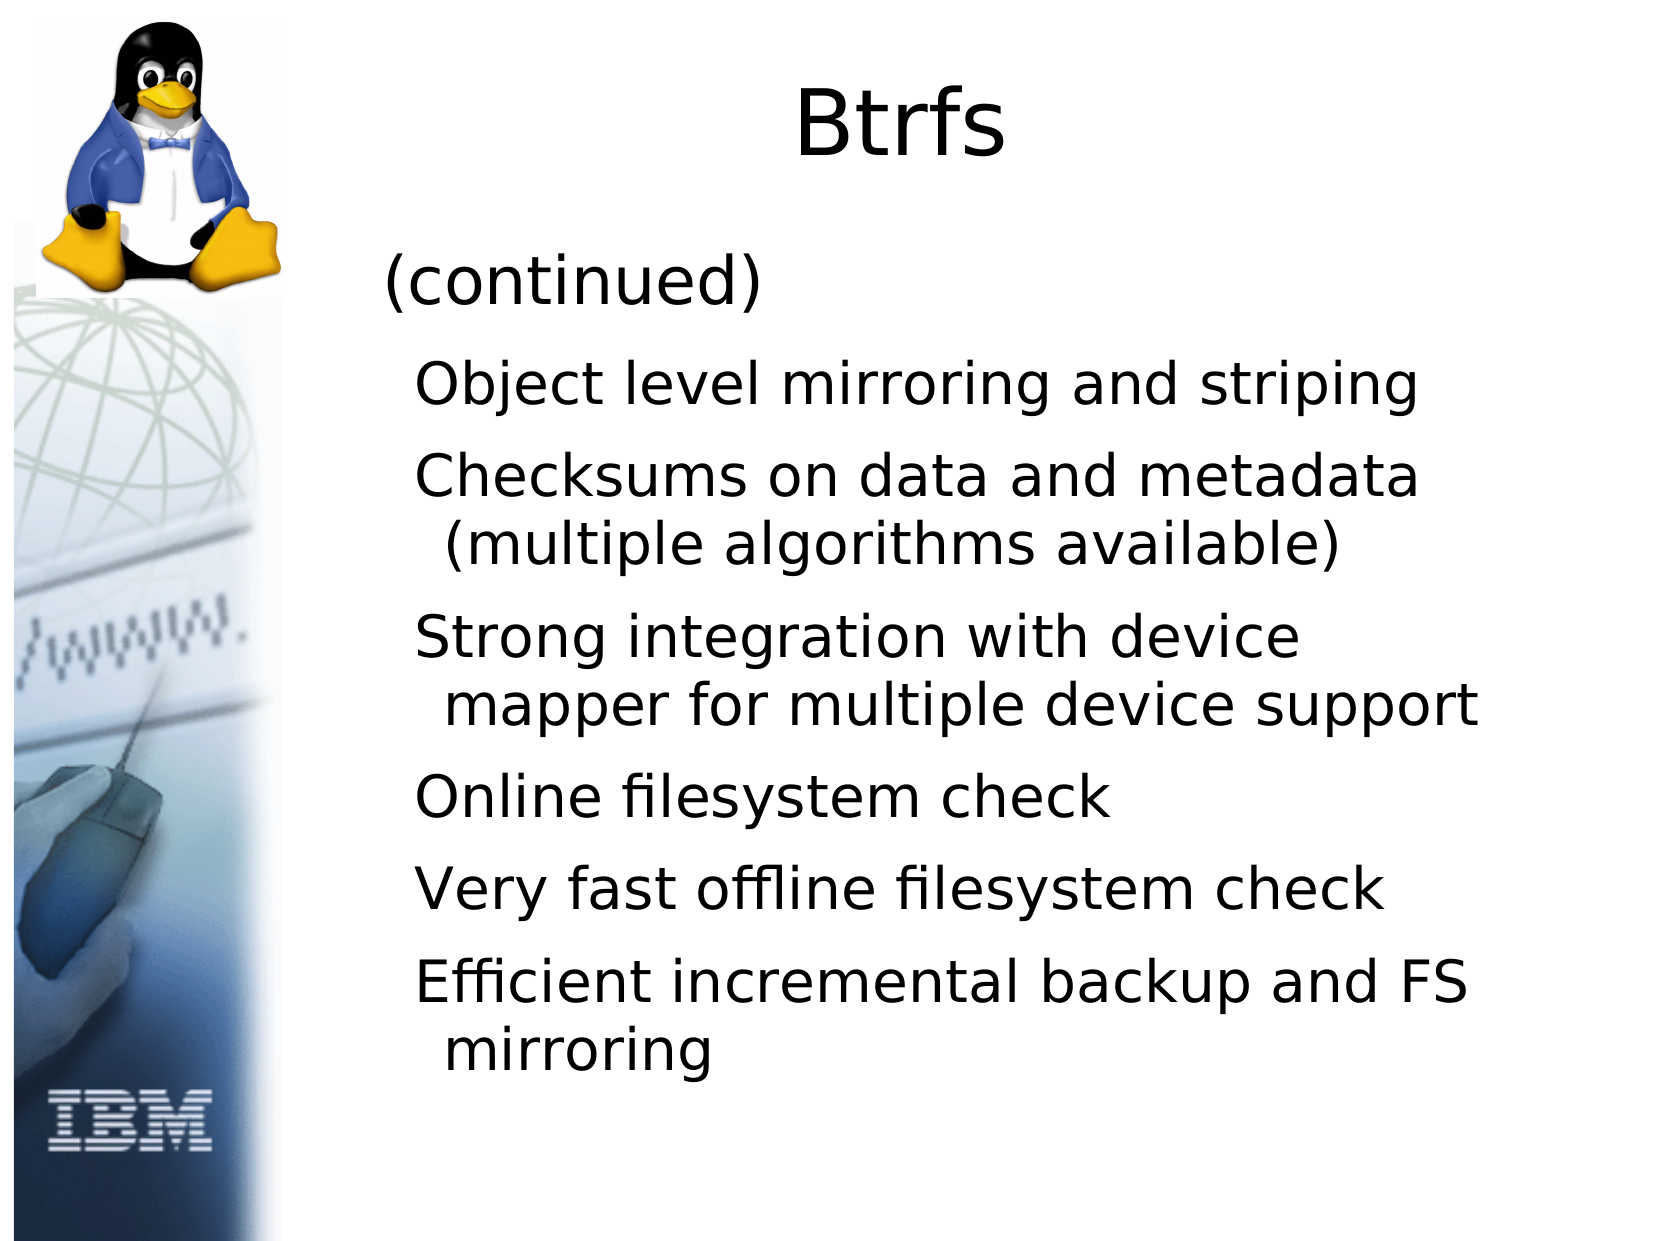

# Btrfs
 (continued)
 Object level mirroring and striping
 Checksums on data and metadata (multiple algorithms available)
 Strong integration with device mapper for multiple device support
 Online filesystem check
 Very fast offline filesystem check
 Efficient incremental backup and FS mirroring